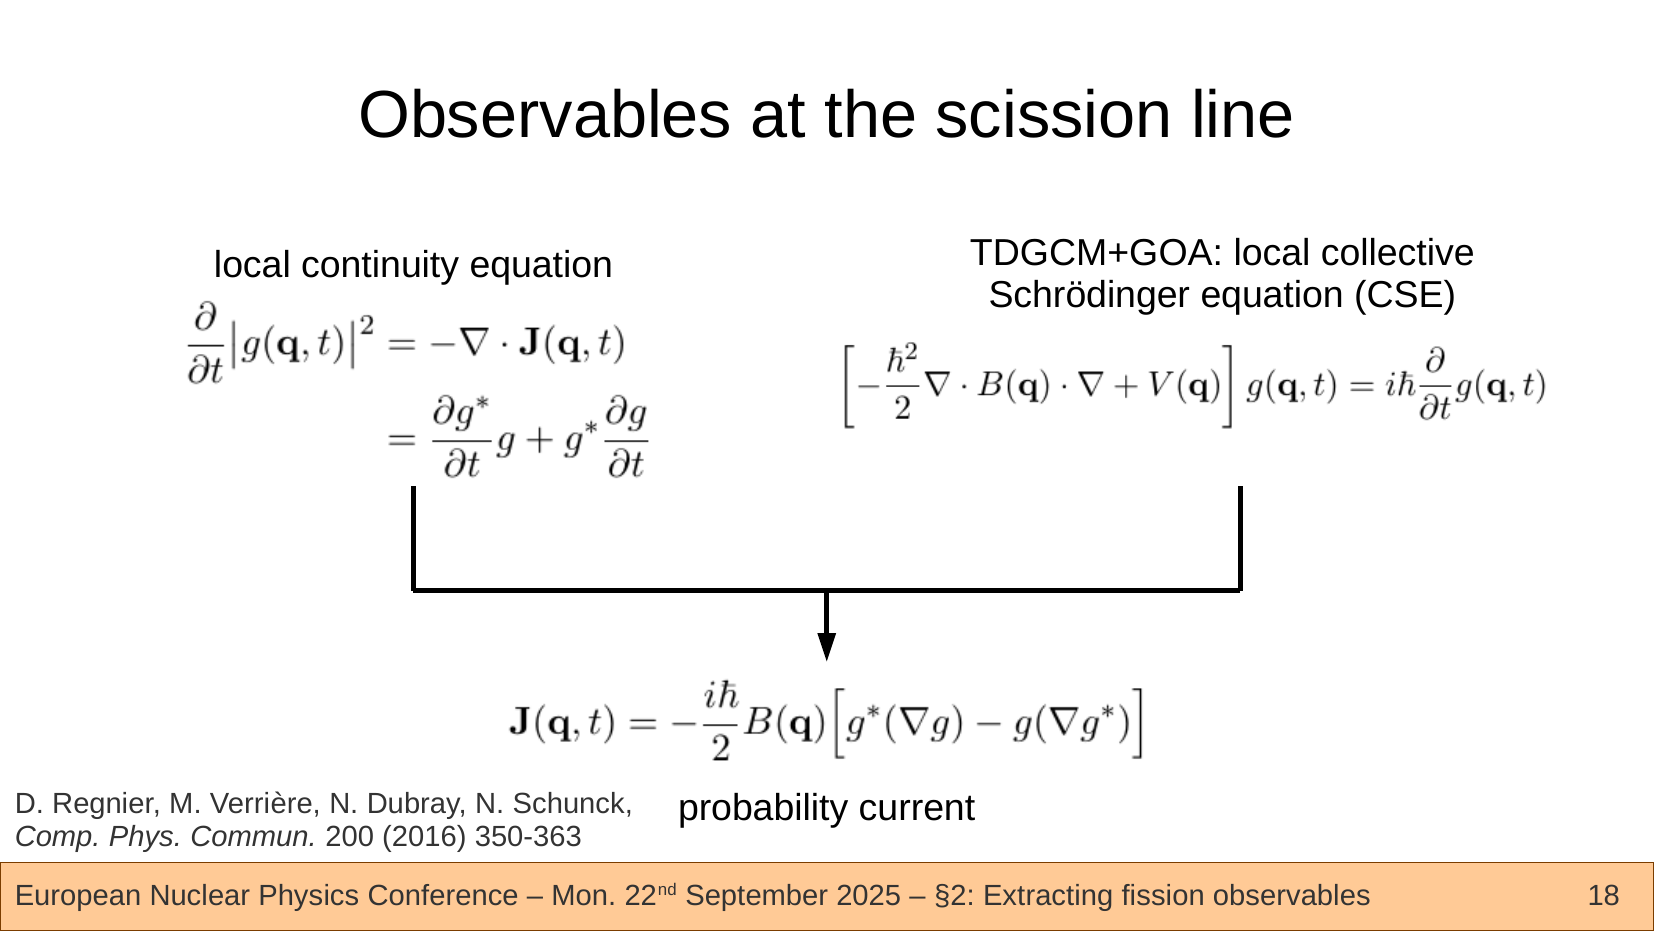

# Observables at the scission line
TDGCM+GOA: local collective
Schrödinger equation (CSE)
local continuity equation
probability current
D. Regnier, M. Verrière, N. Dubray, N. Schunck,
Comp. Phys. Commun. 200 (2016) 350-363
European Nuclear Physics Conference – Mon. 22nd September 2025 – §2: Extracting fission observables